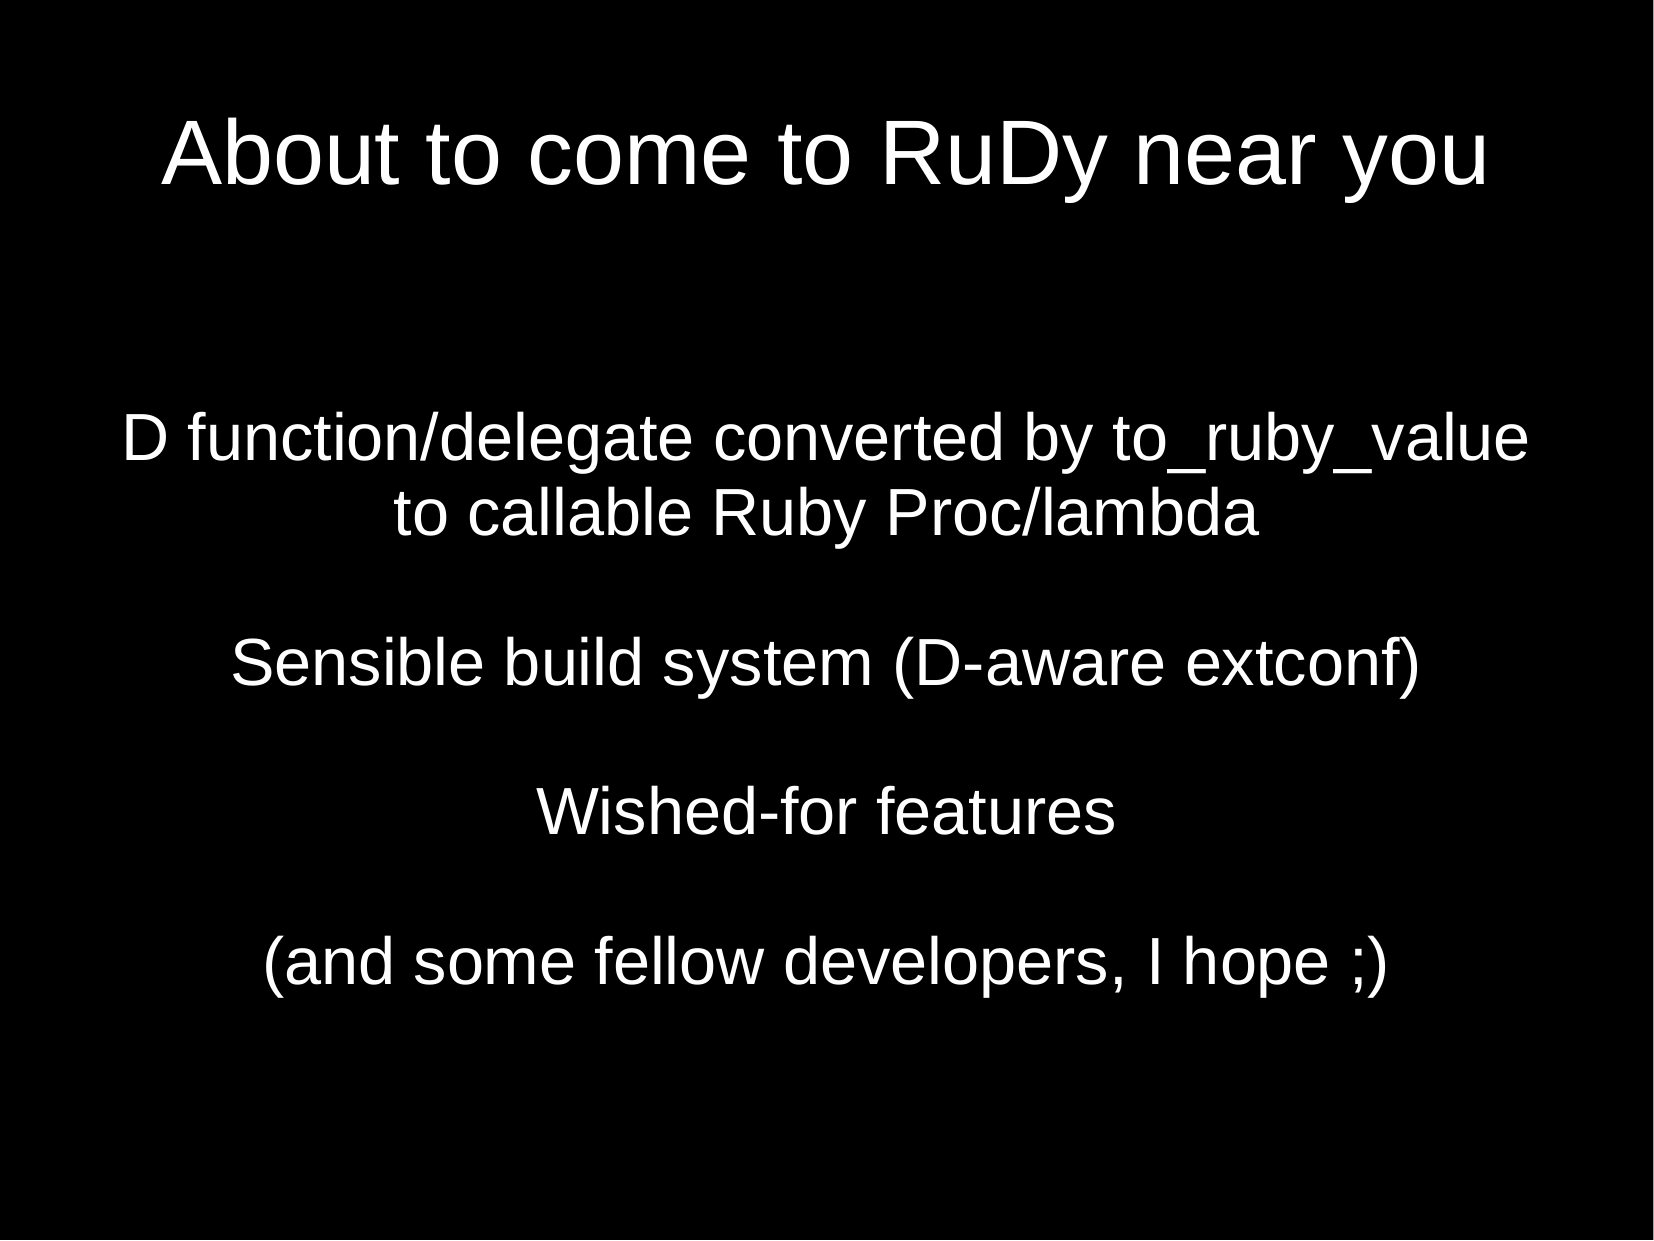

# About to come to RuDy near you
D function/delegate converted by to_ruby_value
to callable Ruby Proc/lambda
Sensible build system (D-aware extconf)
Wished-for features
(and some fellow developers, I hope ;)